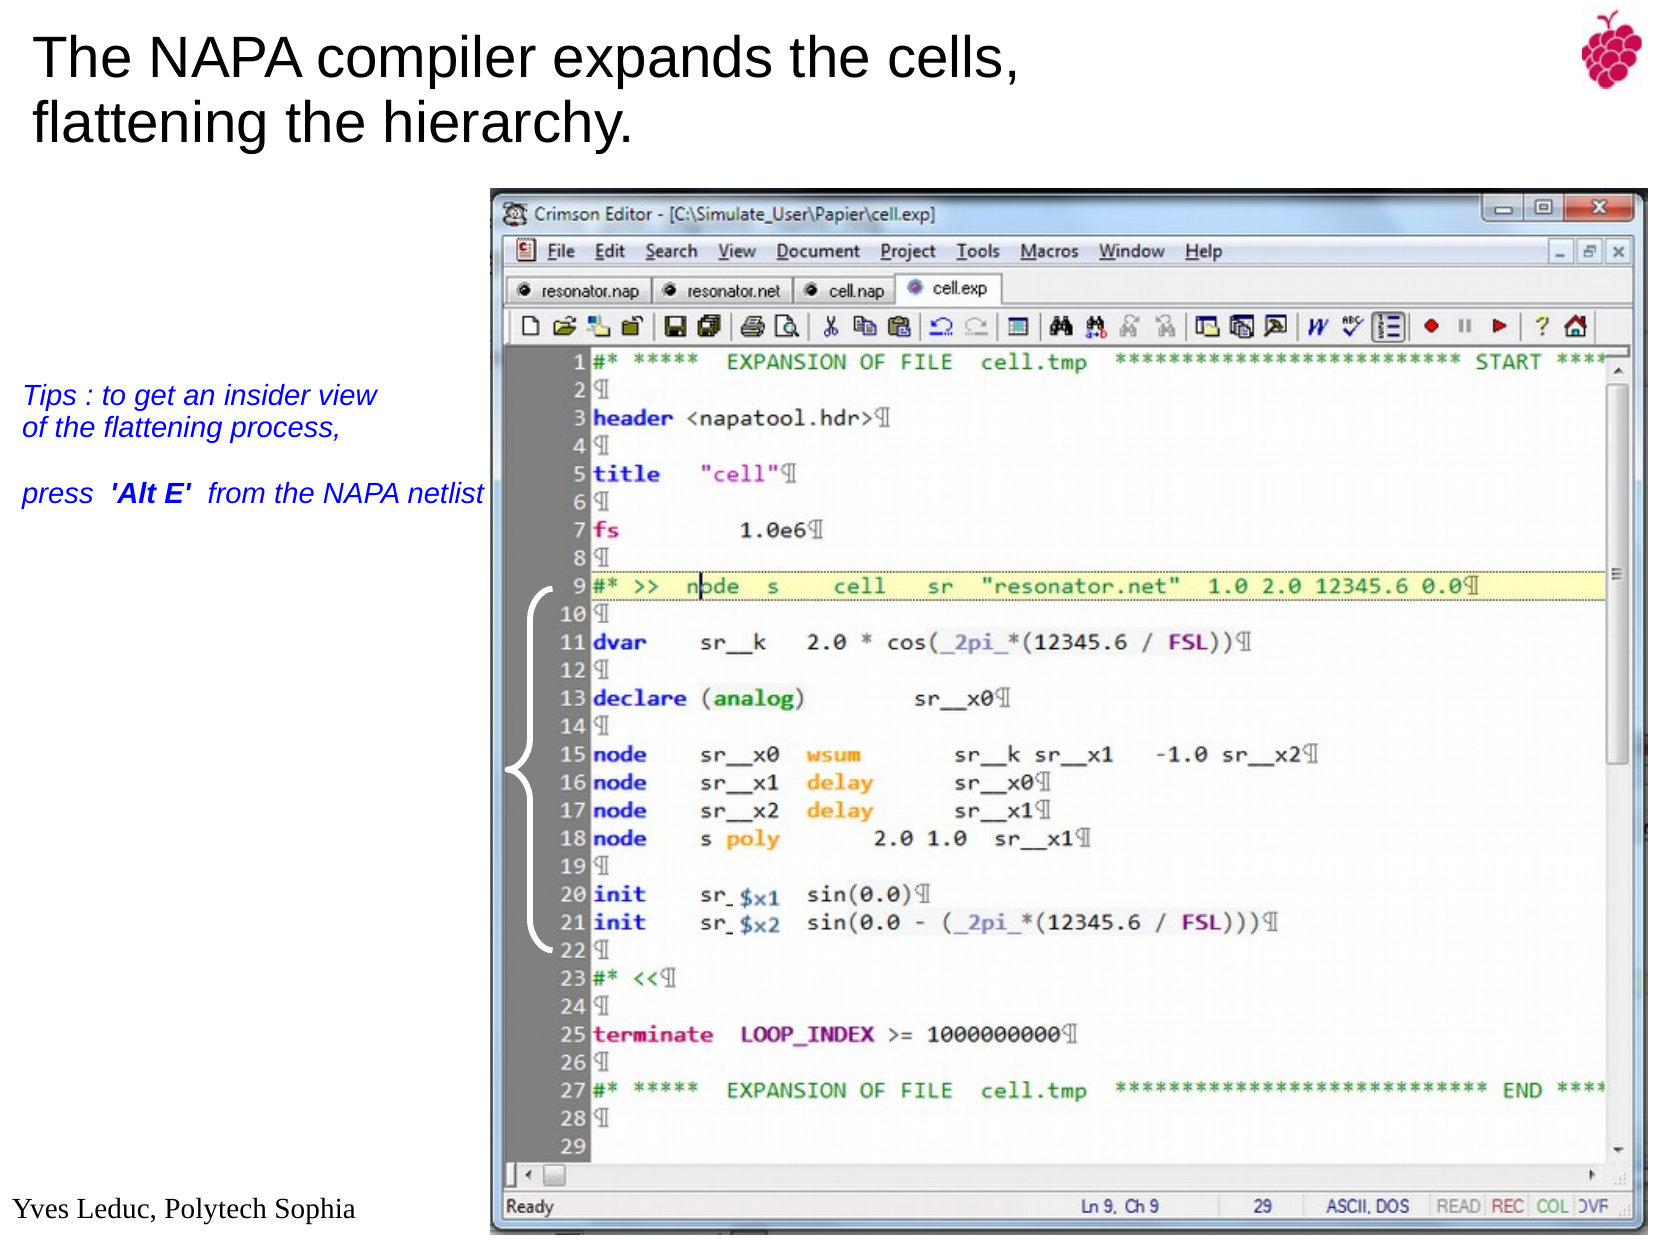

The NAPA compiler expands the cells,
flattening the hierarchy.
Tips : to get an insider view
of the flattening process,
press 'Alt E' from the NAPA netlist
Yves Leduc, Polytech Sophia
20